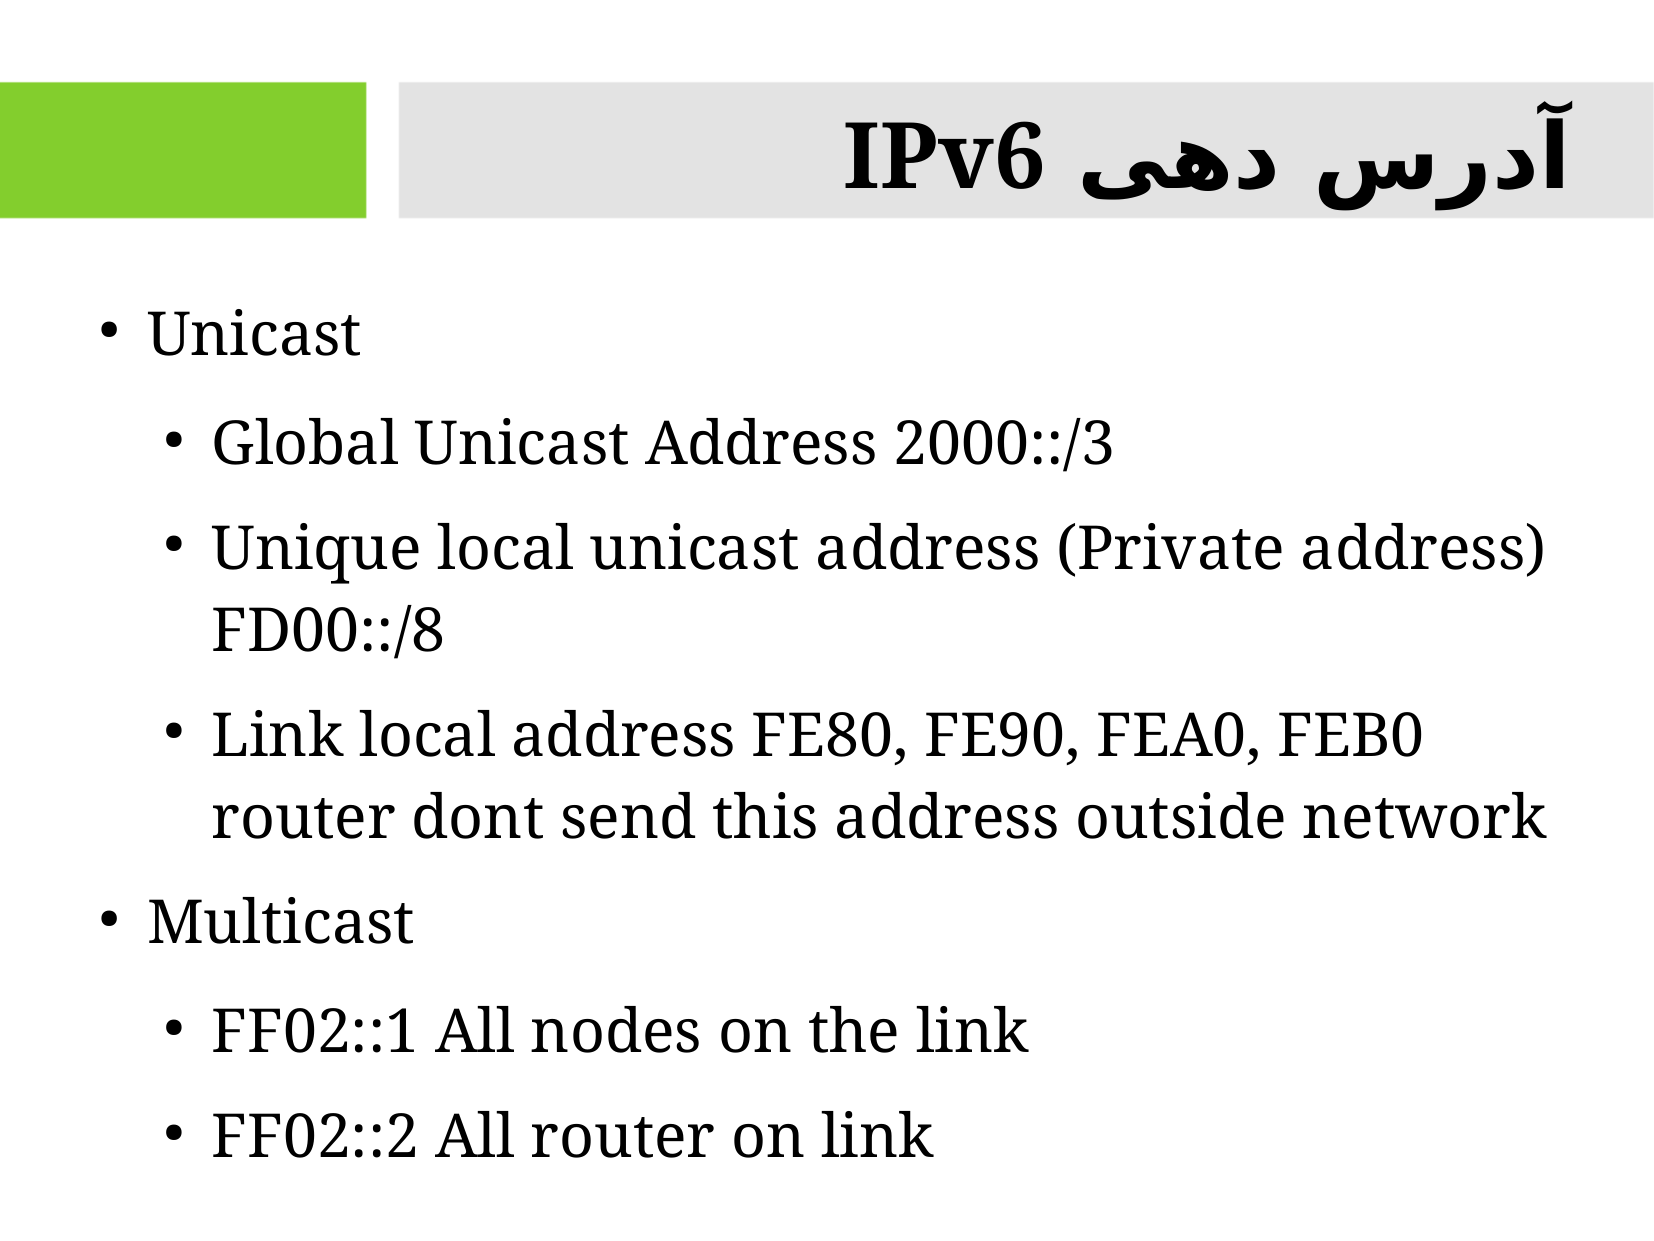

# آدرس دهی IPv6
Unicast
Global Unicast Address 2000::/3
Unique local unicast address (Private address) FD00::/8
Link local address FE80, FE90, FEA0, FEB0 router dont send this address outside network
Multicast
FF02::1 All nodes on the link
FF02::2 All router on link